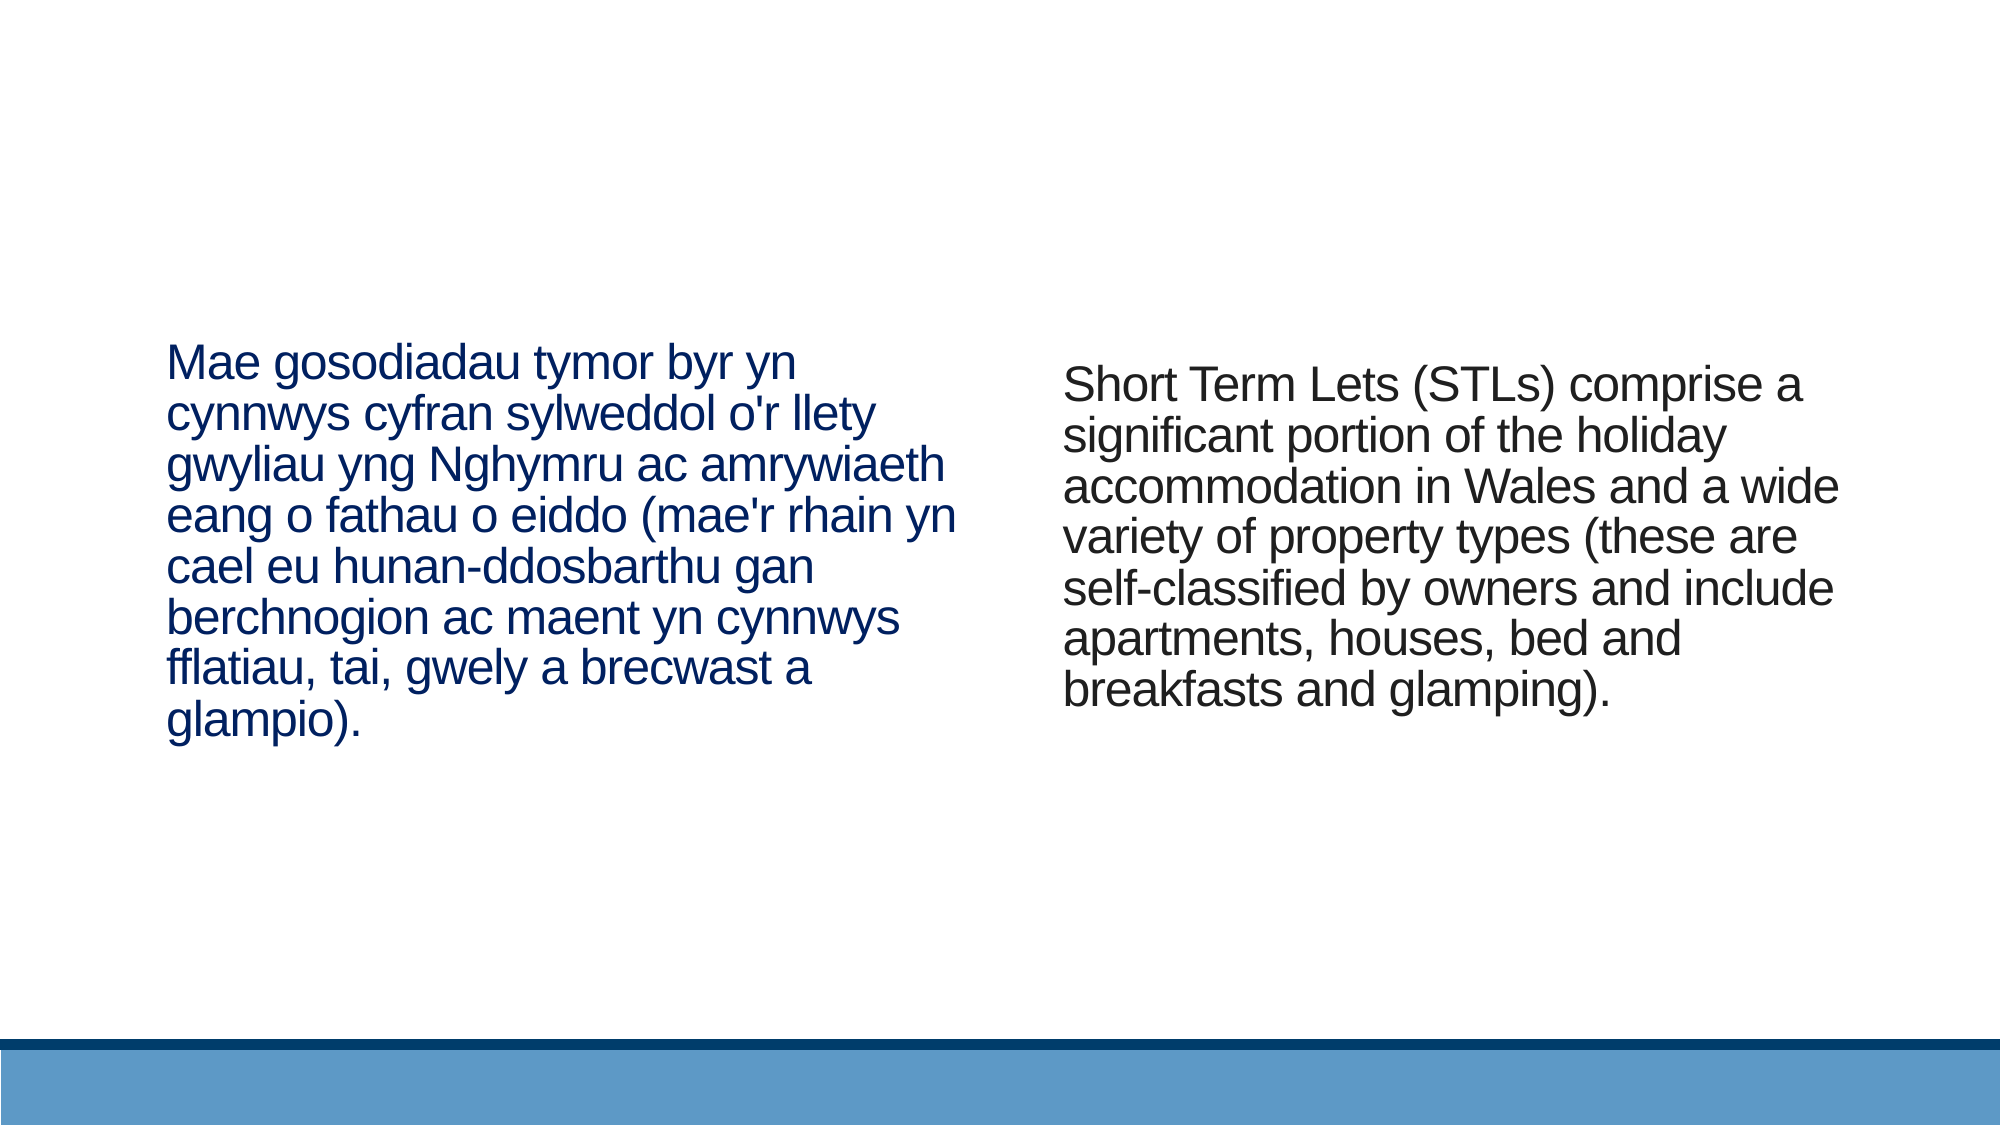

Short Term Lets (STLs) comprise a significant portion of the holiday accommodation in Wales and a wide variety of property types (these are self-classified by owners and include apartments, houses, bed and breakfasts and glamping).
Mae gosodiadau tymor byr yn cynnwys cyfran sylweddol o'r llety gwyliau yng Nghymru ac amrywiaeth eang o fathau o eiddo (mae'r rhain yn cael eu hunan-ddosbarthu gan berchnogion ac maent yn cynnwys fflatiau, tai, gwely a brecwast a glampio).